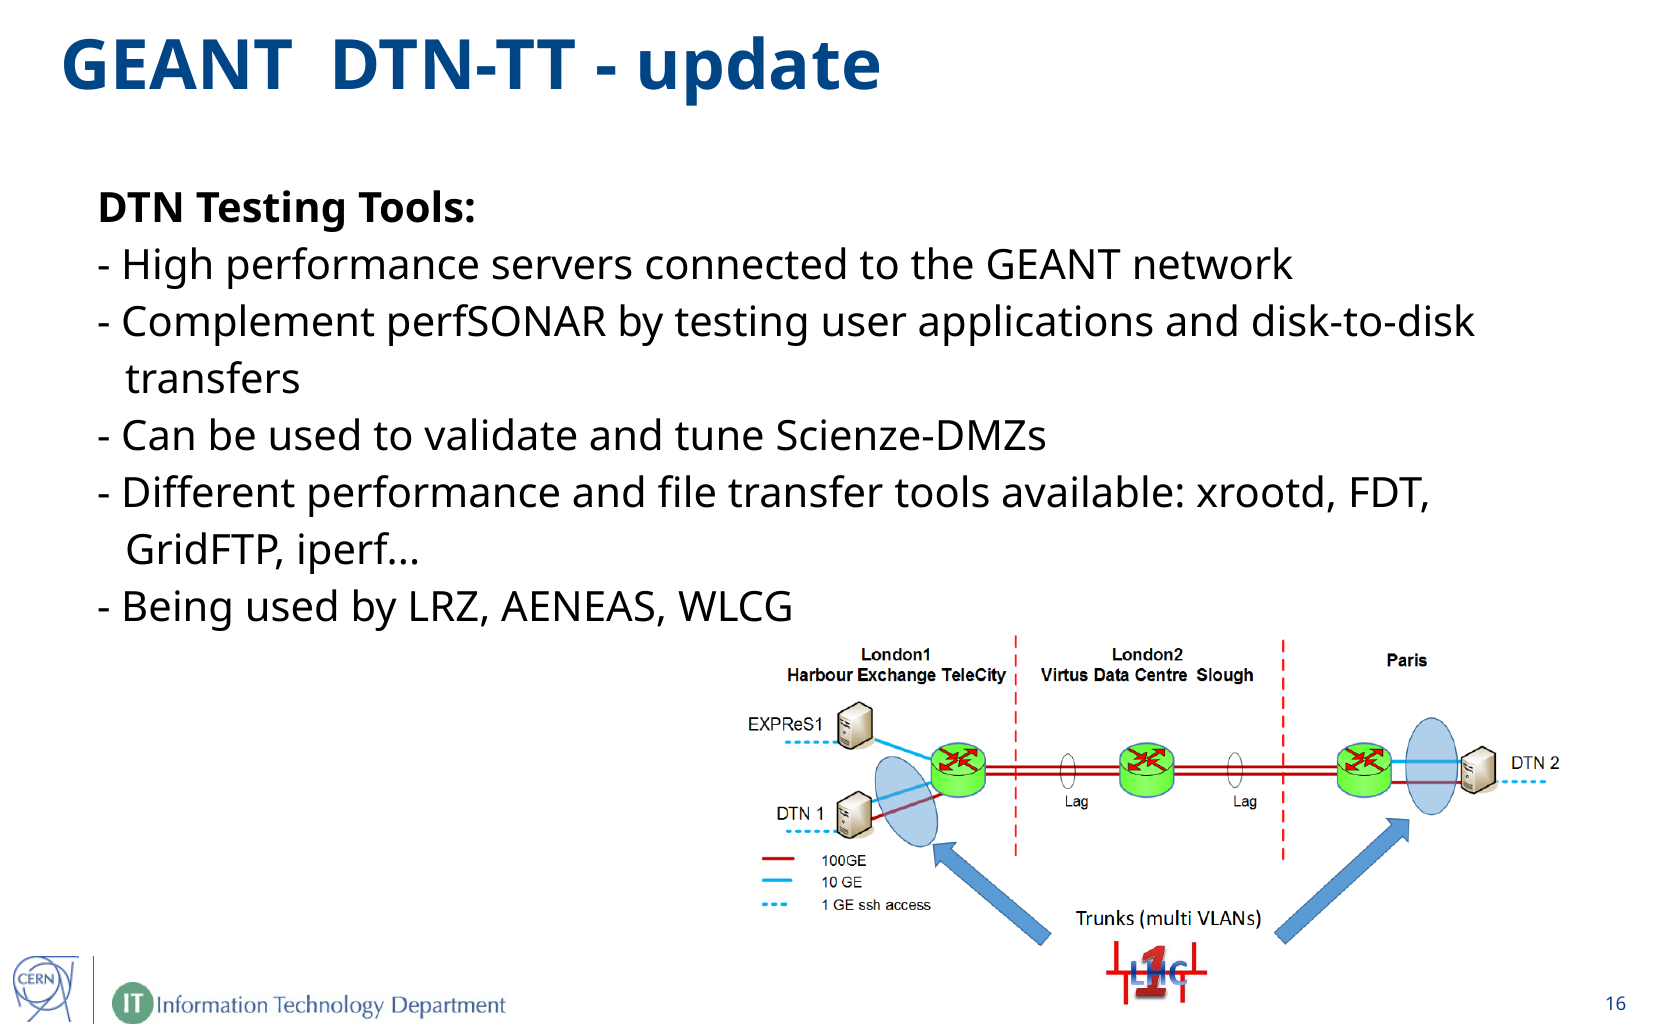

# GEANT DTN-TT - update
DTN Testing Tools:
- High performance servers connected to the GEANT network
- Complement perfSONAR by testing user applications and disk-to-disk transfers
- Can be used to validate and tune Scienze-DMZs
- Different performance and file transfer tools available: xrootd, FDT, GridFTP, iperf...
- Being used by LRZ, AENEAS, WLCG